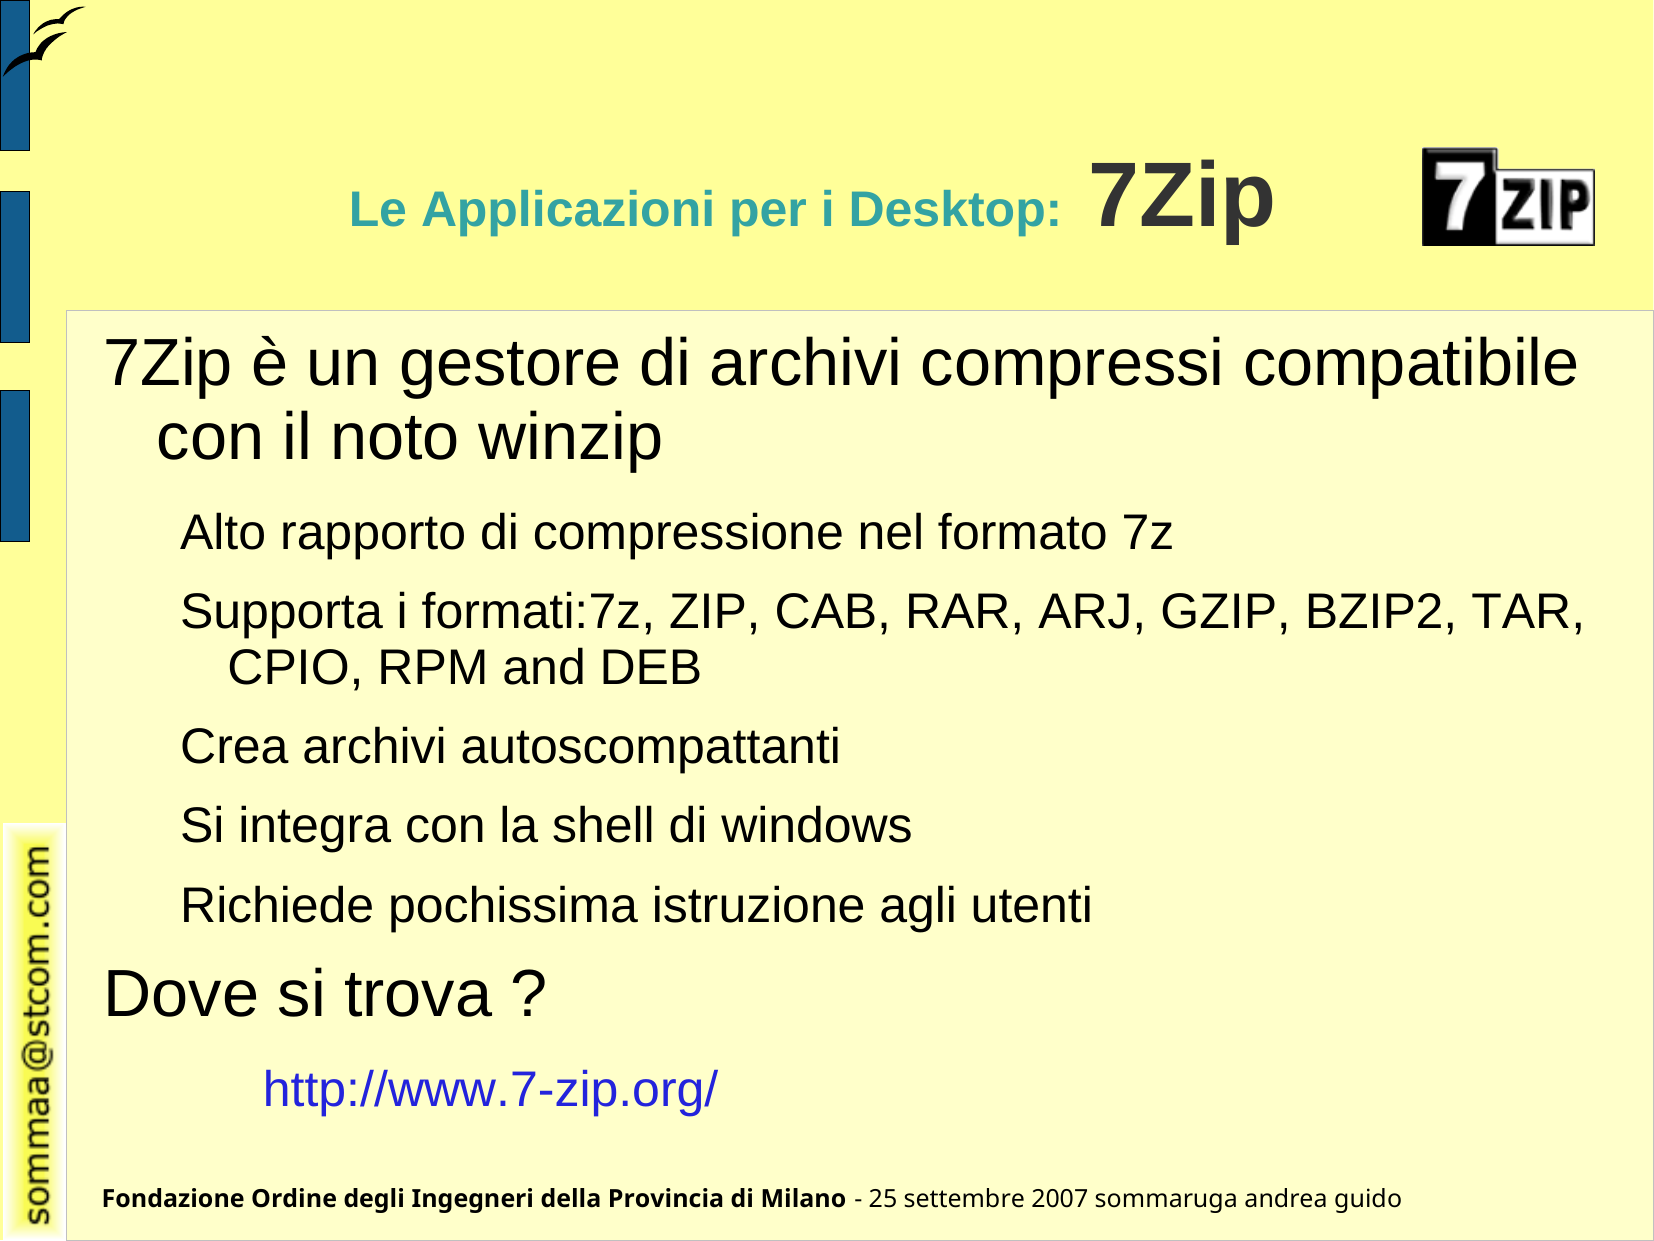

# Le Applicazioni per i Desktop: 7Zip
7Zip è un gestore di archivi compressi compatibile con il noto winzip
Alto rapporto di compressione nel formato 7z
Supporta i formati:7z, ZIP, CAB, RAR, ARJ, GZIP, BZIP2, TAR, CPIO, RPM and DEB
Crea archivi autoscompattanti
Si integra con la shell di windows
Richiede pochissima istruzione agli utenti
Dove si trova ?
http://www.7-zip.org/